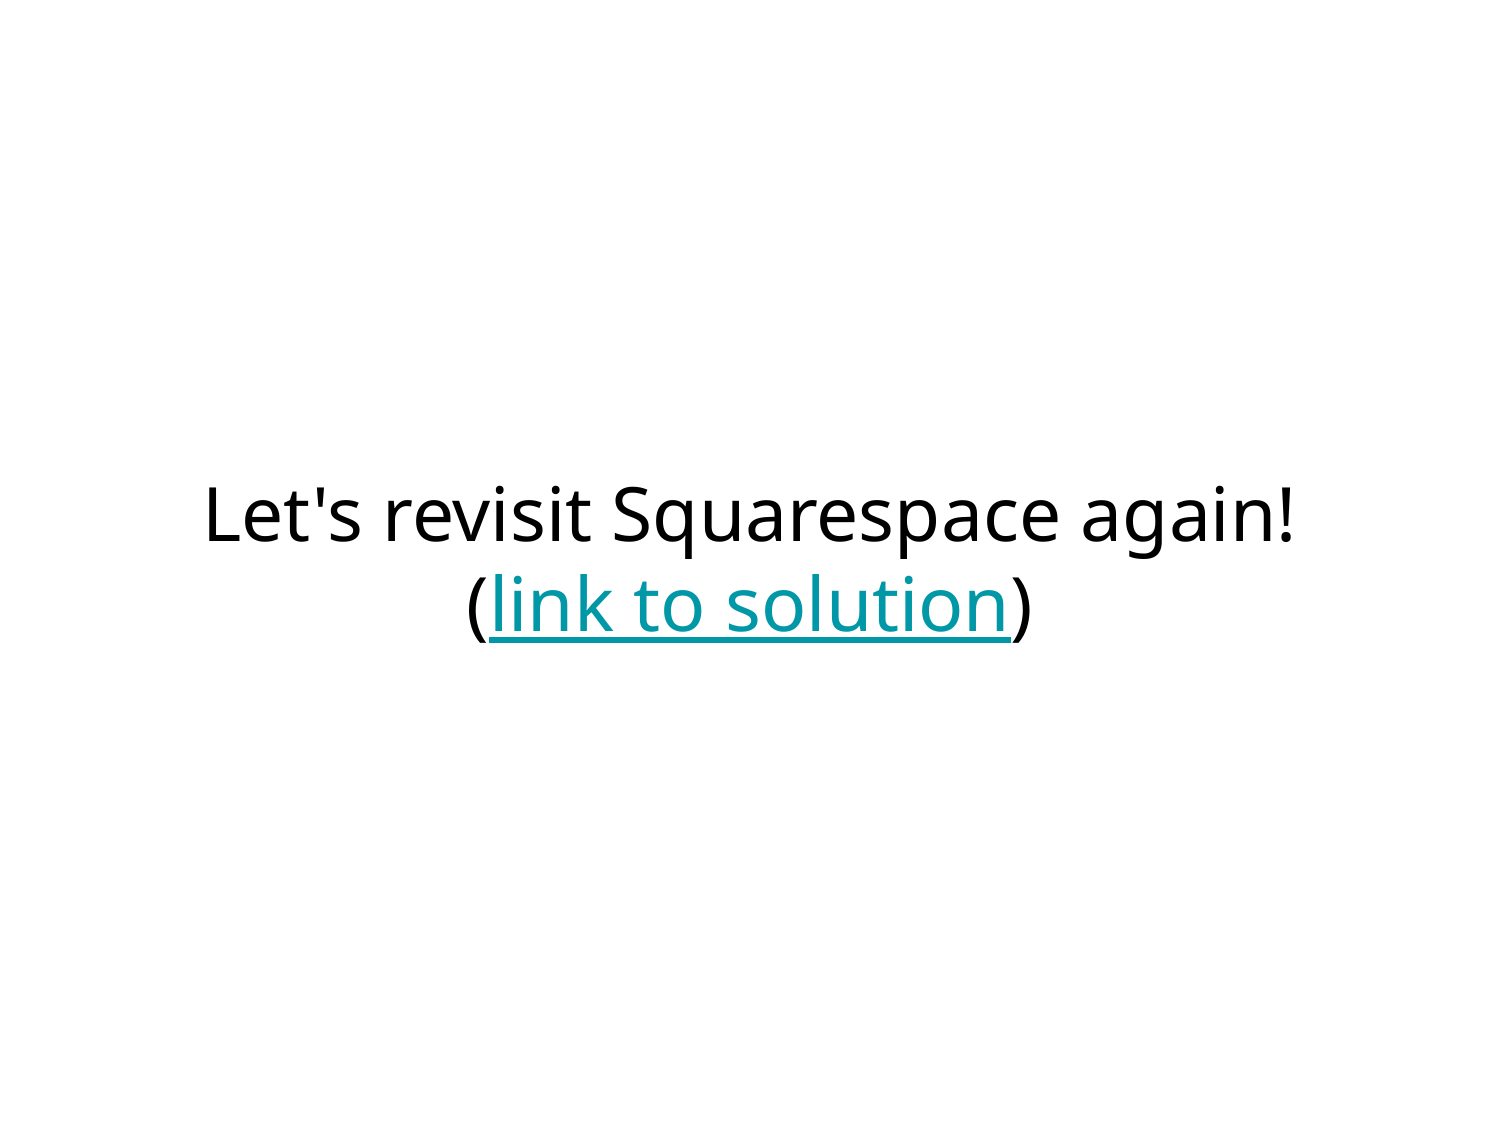

# Let's revisit Squarespace again! (link to solution)